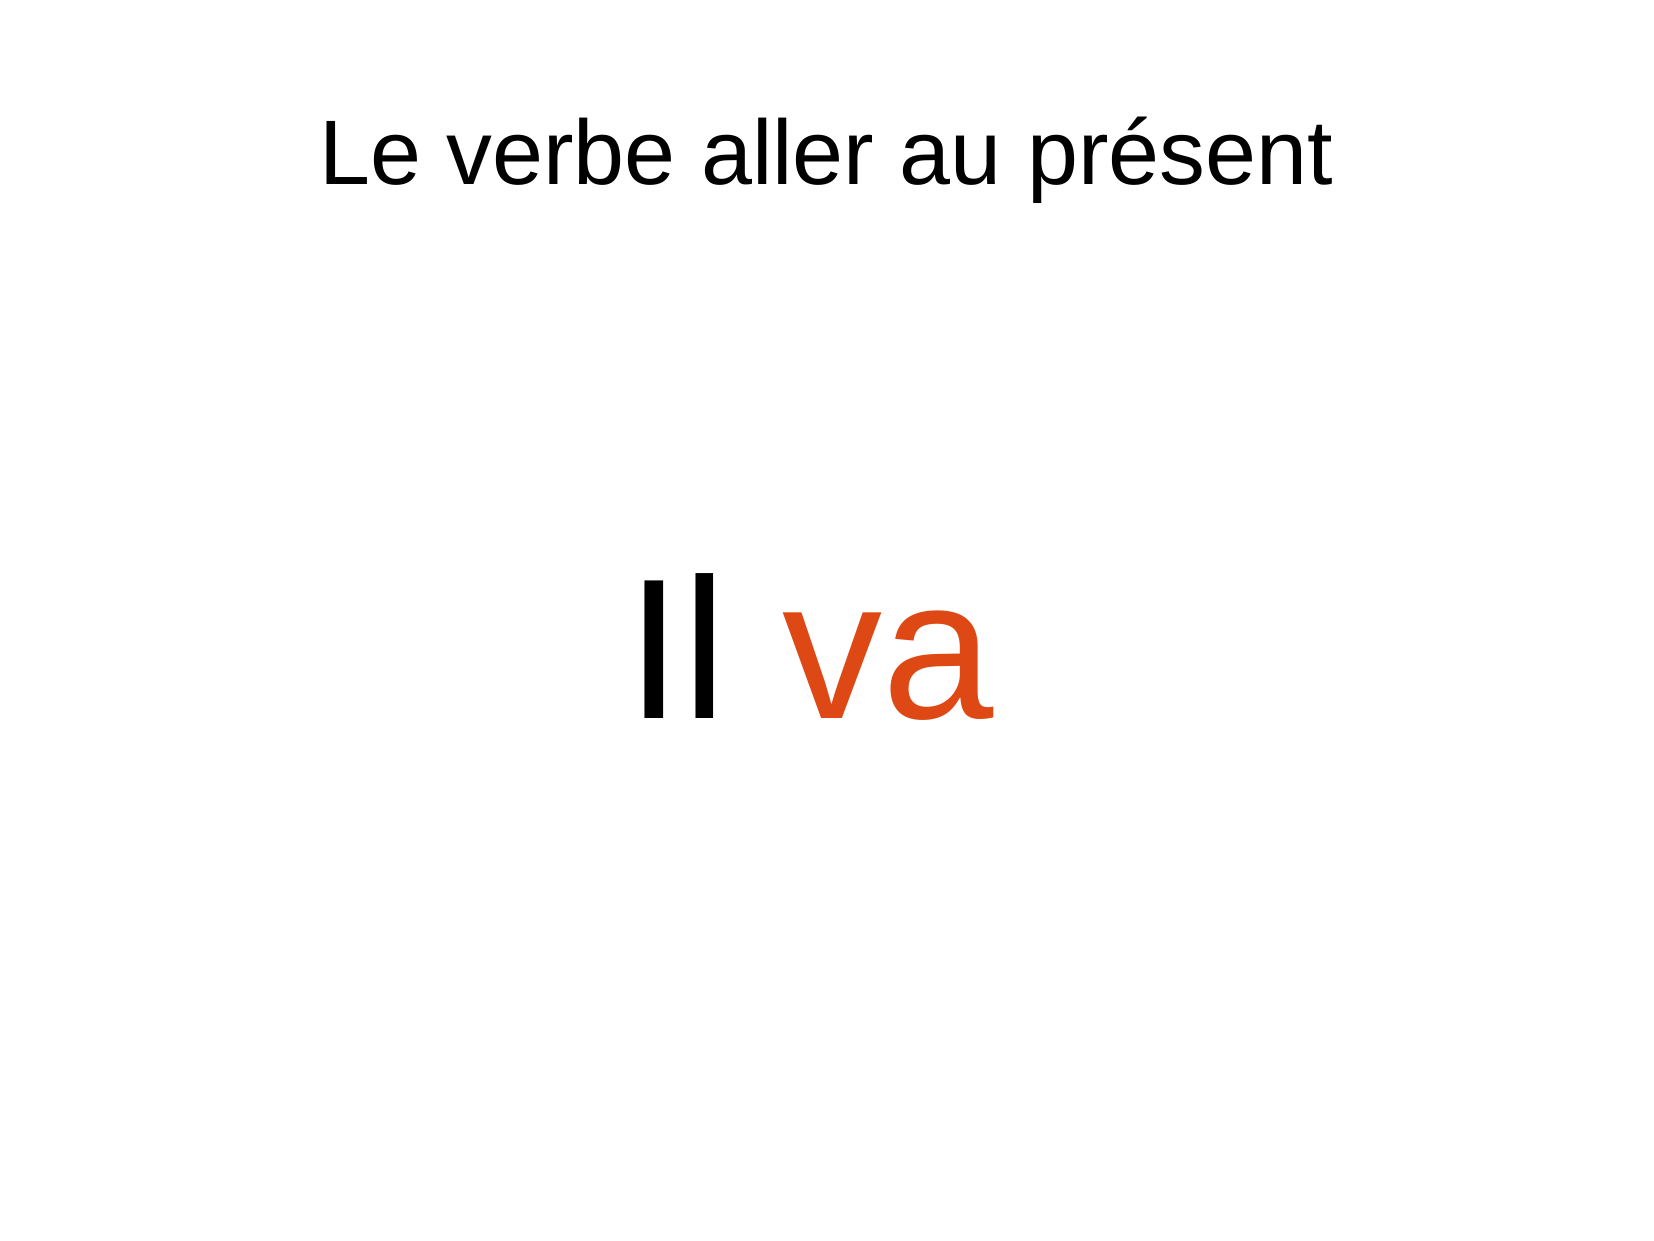

# Le verbe aller au présent
Il va